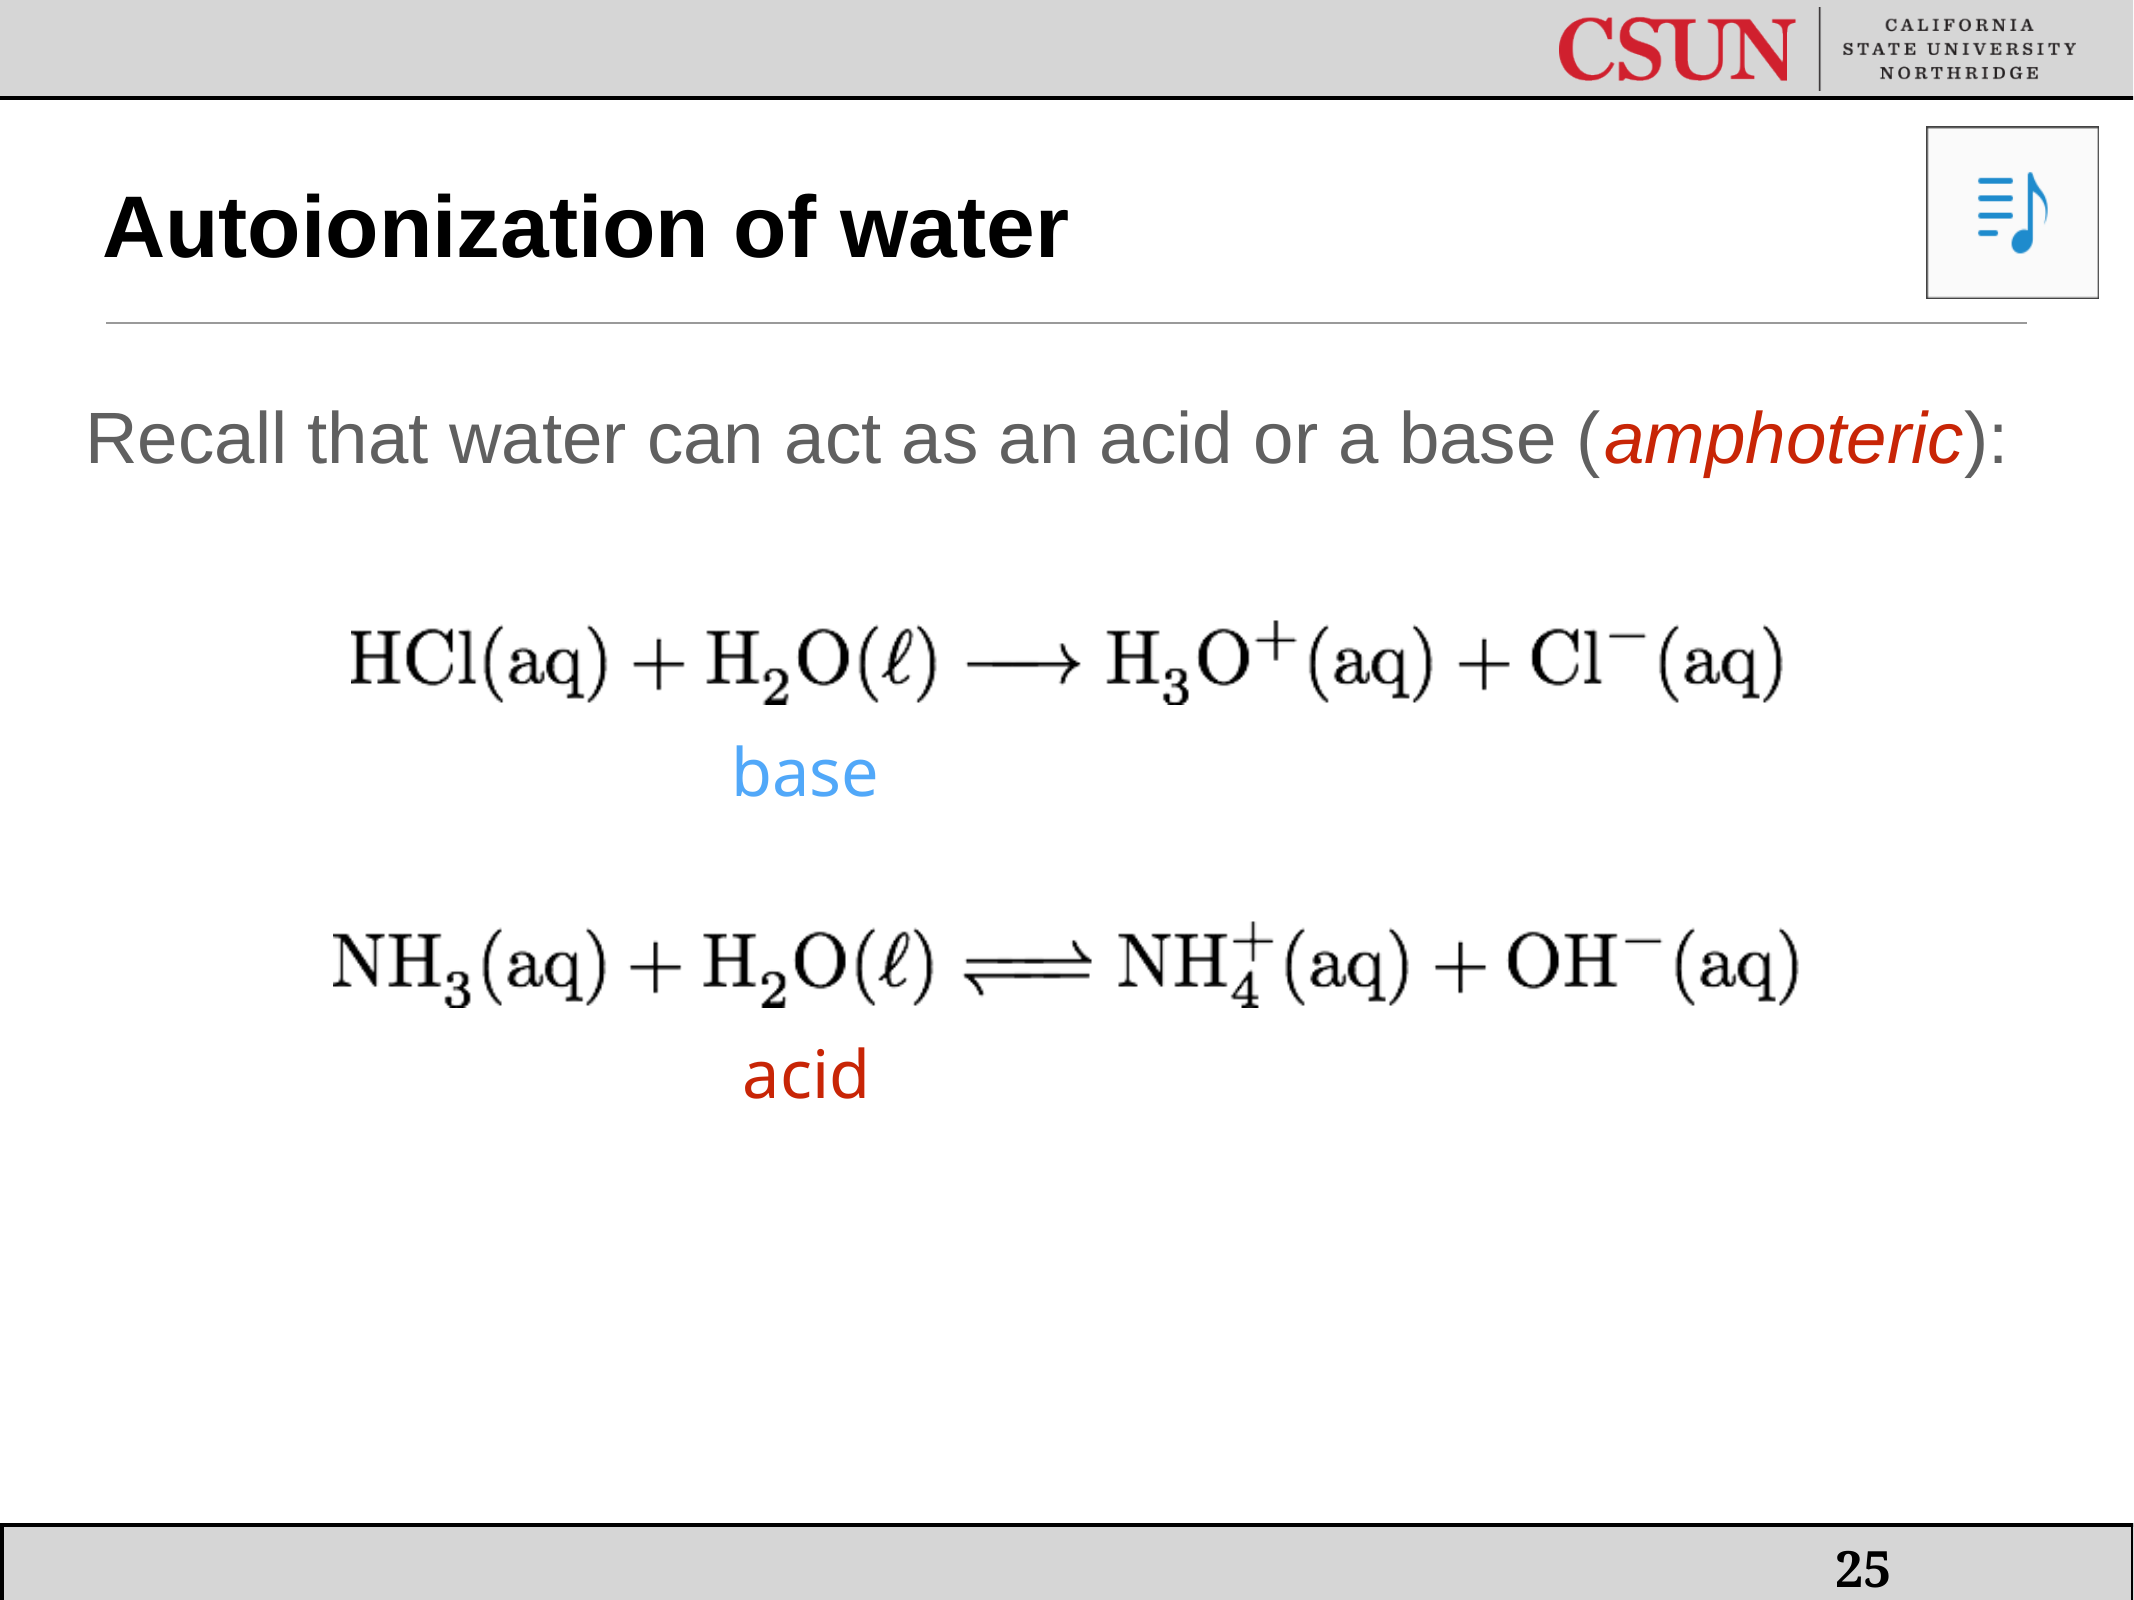

# Autoionization of water
Recall that water can act as an acid or a base (amphoteric):
base
acid
25